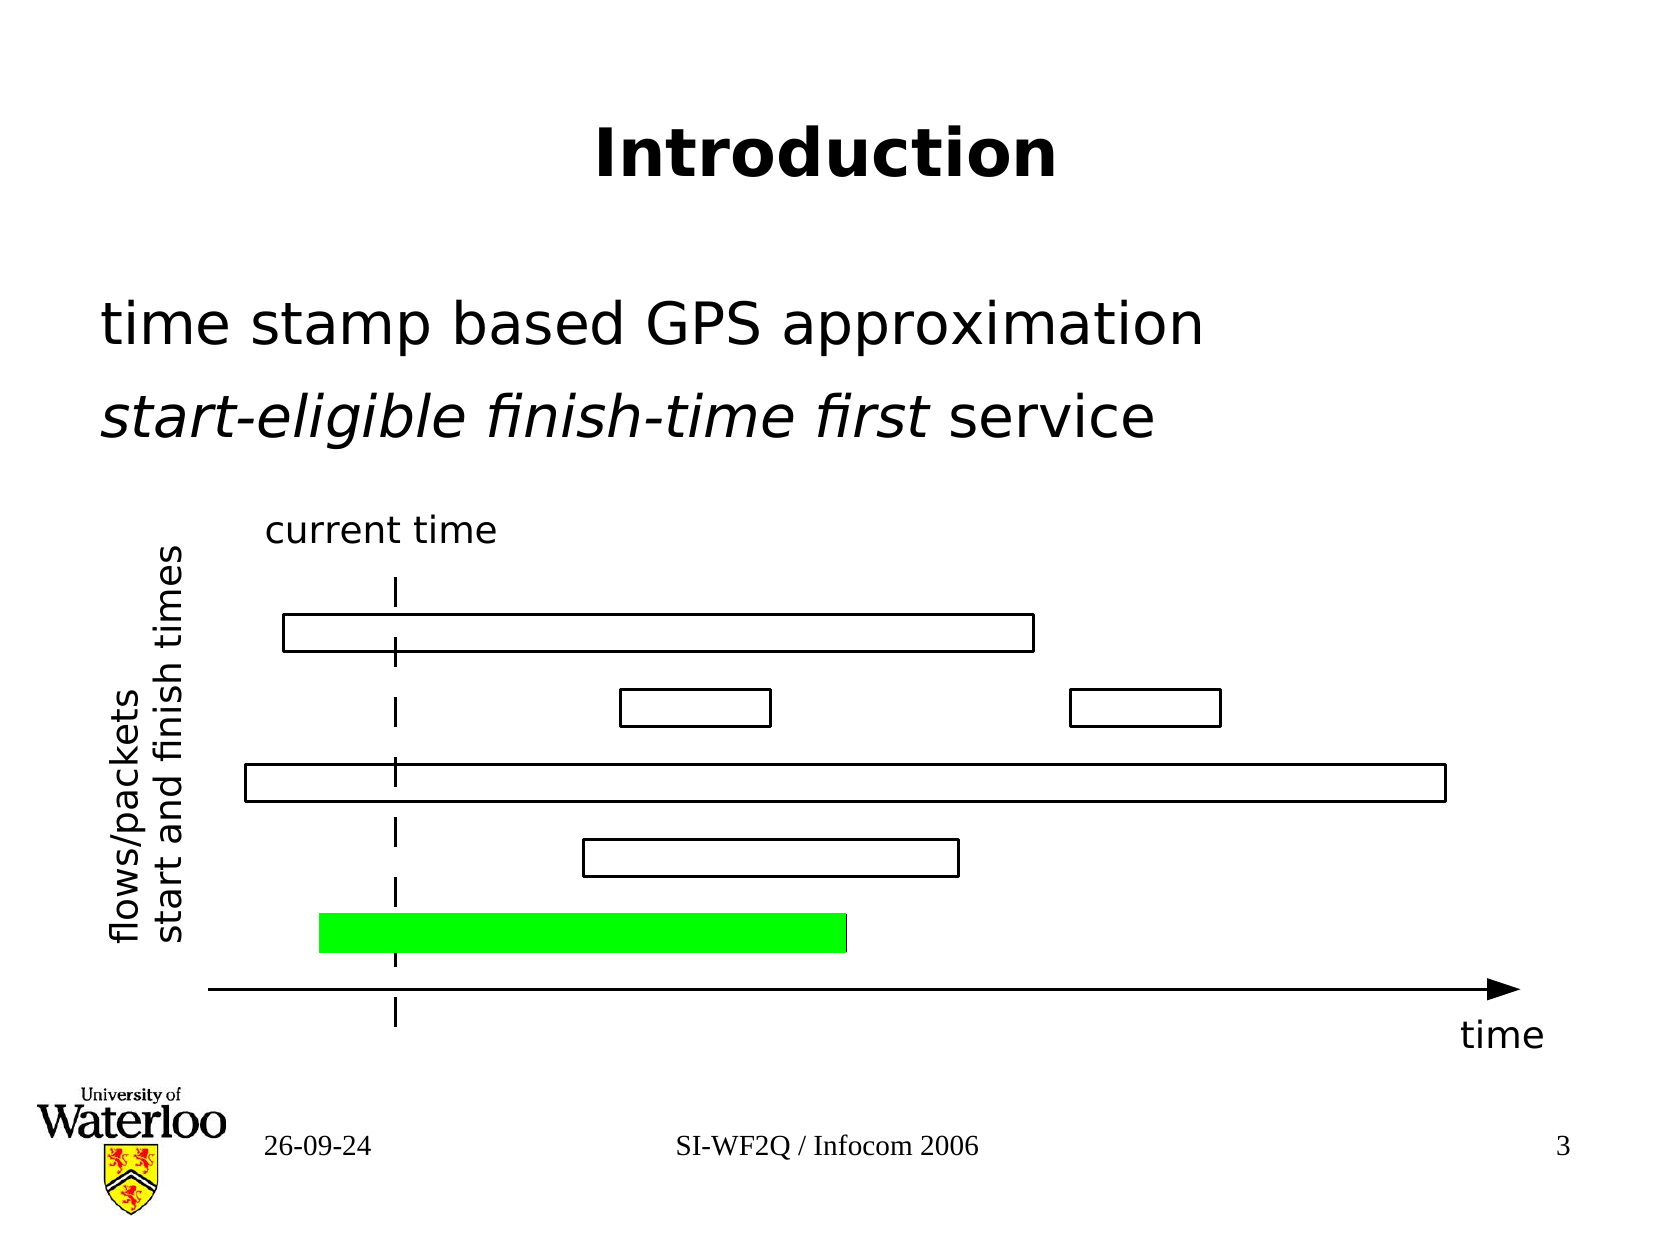

# Introduction
time stamp based GPS approximation
start-eligible finish-time first service
current time
flows/packets
start and finish times
time
SI-WF2Q / Infocom 2006
3